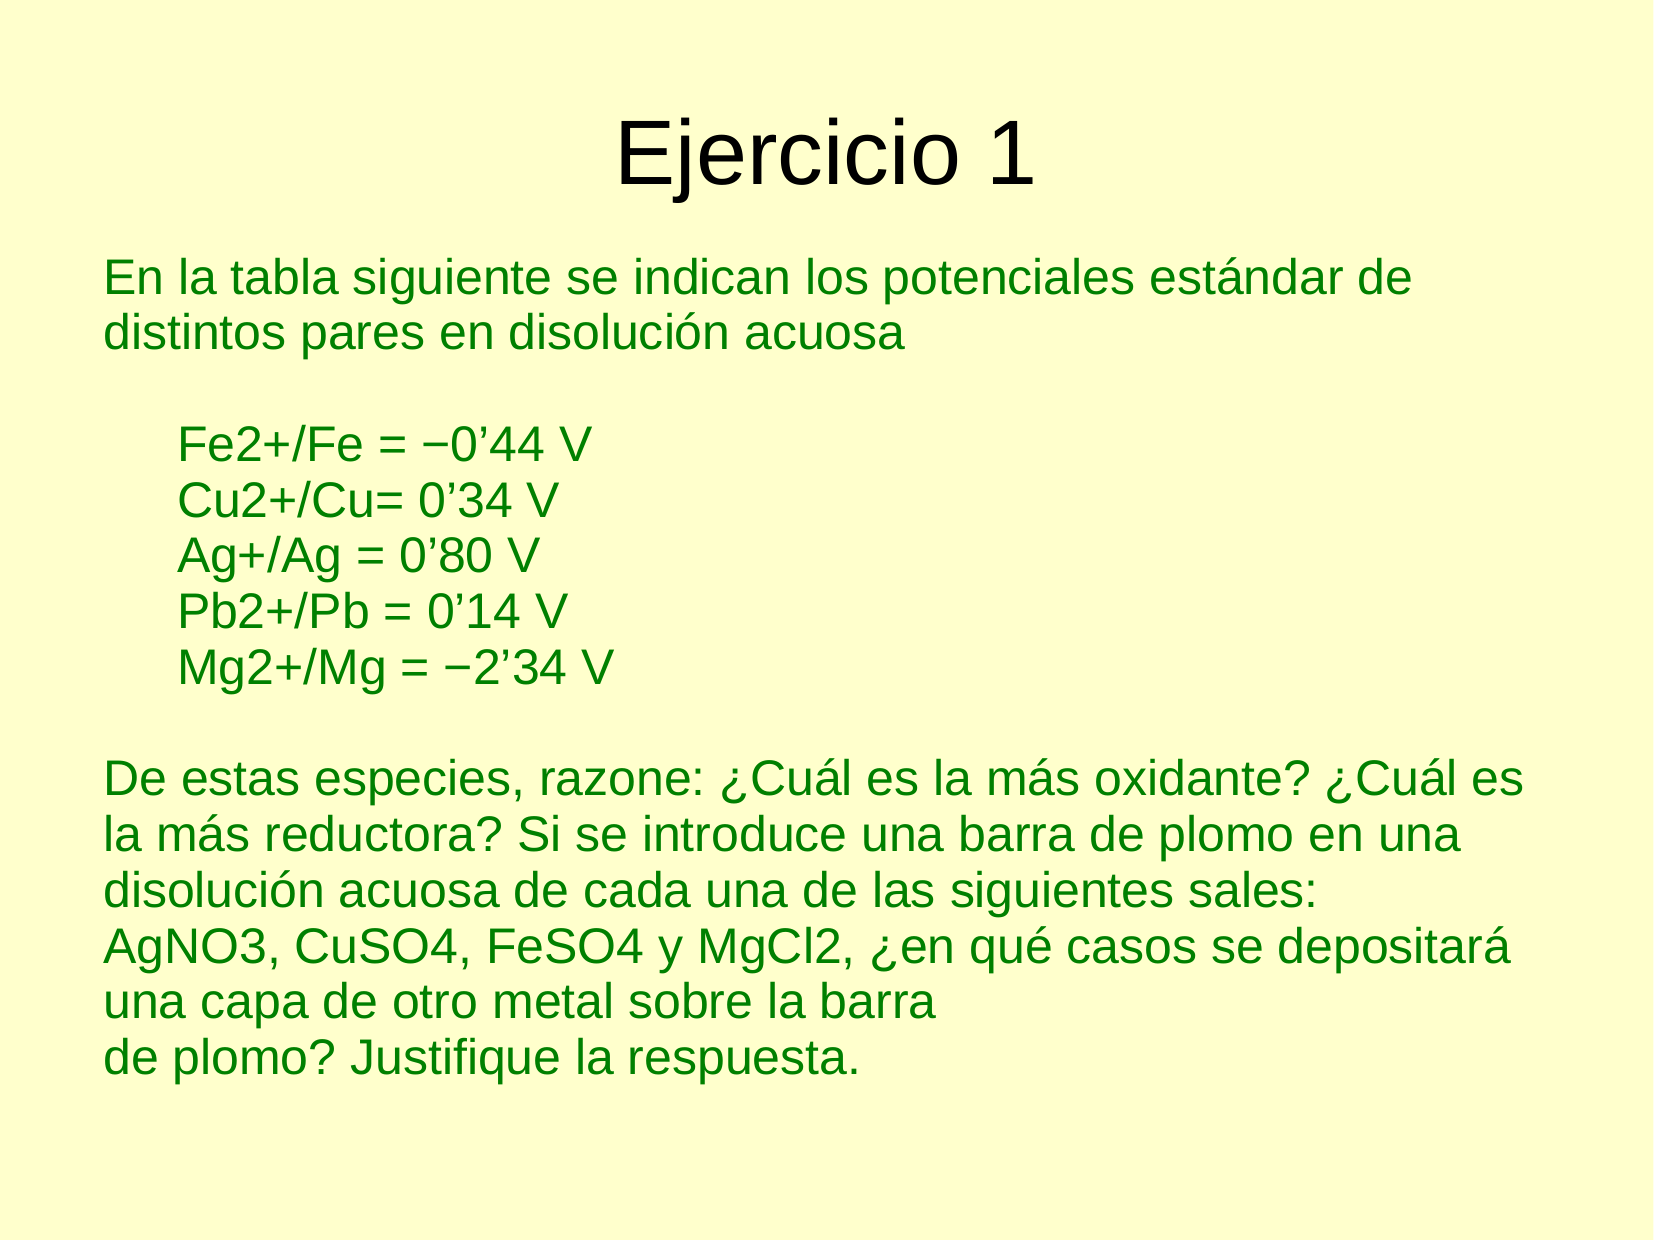

# Ejercicio 1
En la tabla siguiente se indican los potenciales estándar de distintos pares en disolución acuosa
	Fe2+/Fe = −0’44 V
	Cu2+/Cu= 0’34 V
	Ag+/Ag = 0’80 V
	Pb2+/Pb = 0’14 V
	Mg2+/Mg = −2’34 V
De estas especies, razone: ¿Cuál es la más oxidante? ¿Cuál es la más reductora? Si se introduce una barra de plomo en una disolución acuosa de cada una de las siguientes sales:
AgNO3, CuSO4, FeSO4 y MgCl2, ¿en qué casos se depositará una capa de otro metal sobre la barra
de plomo? Justifique la respuesta.